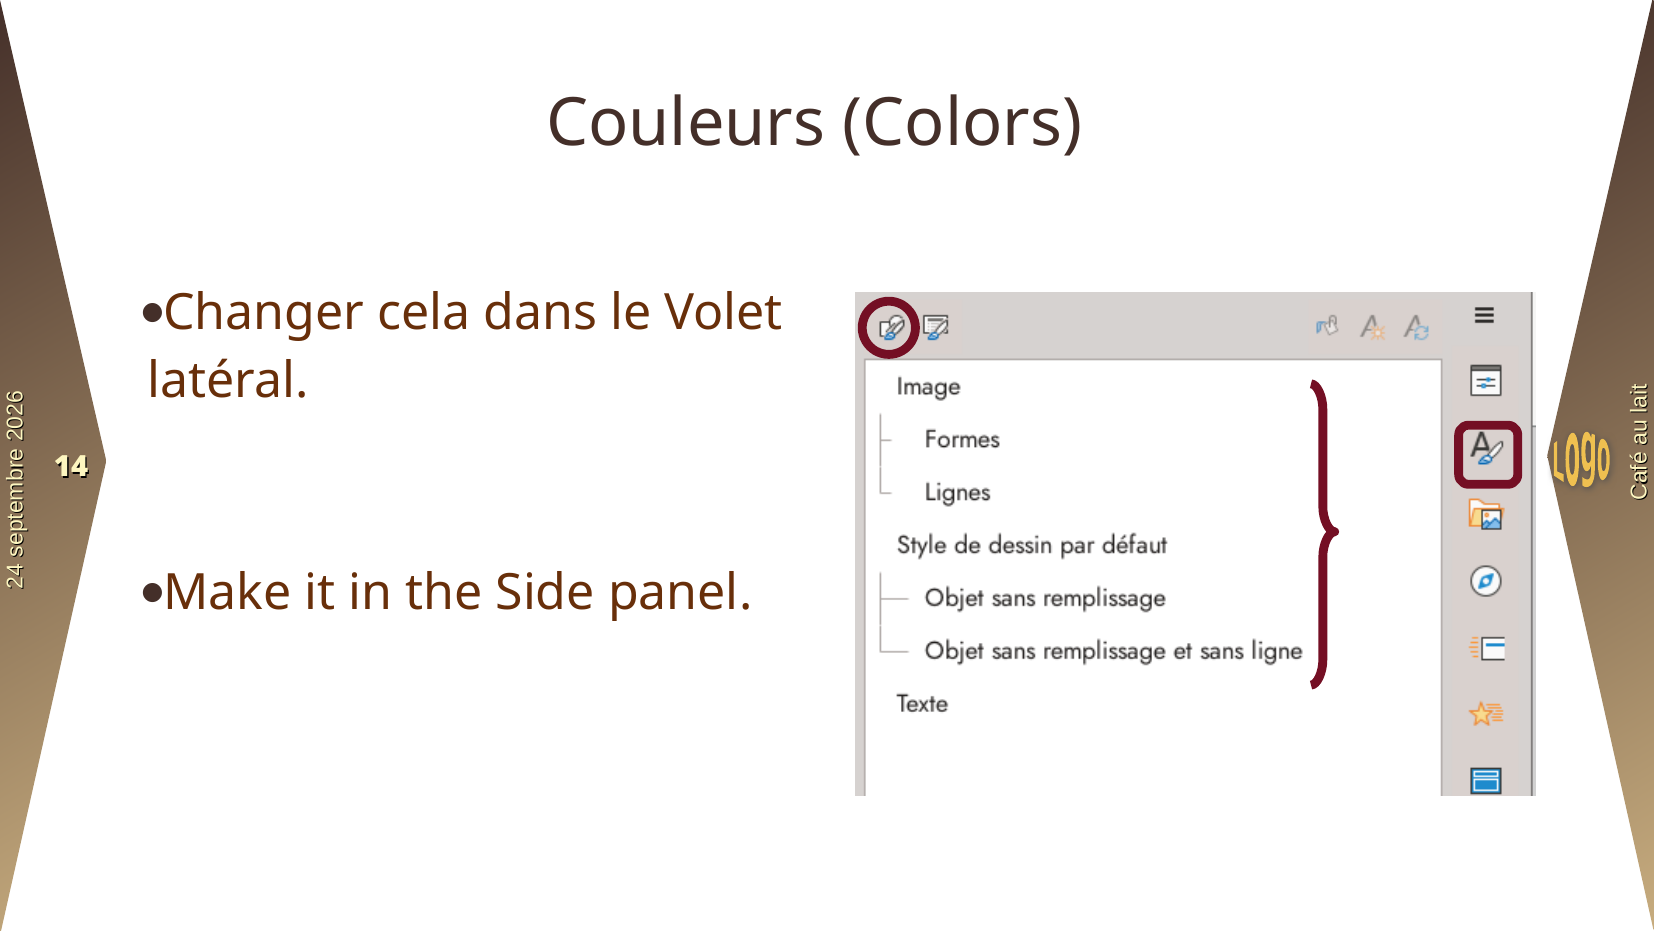

# Couleurs (Colors)
Changer cela dans le Volet latéral.
Café au lait
14
Make it in the Side panel.